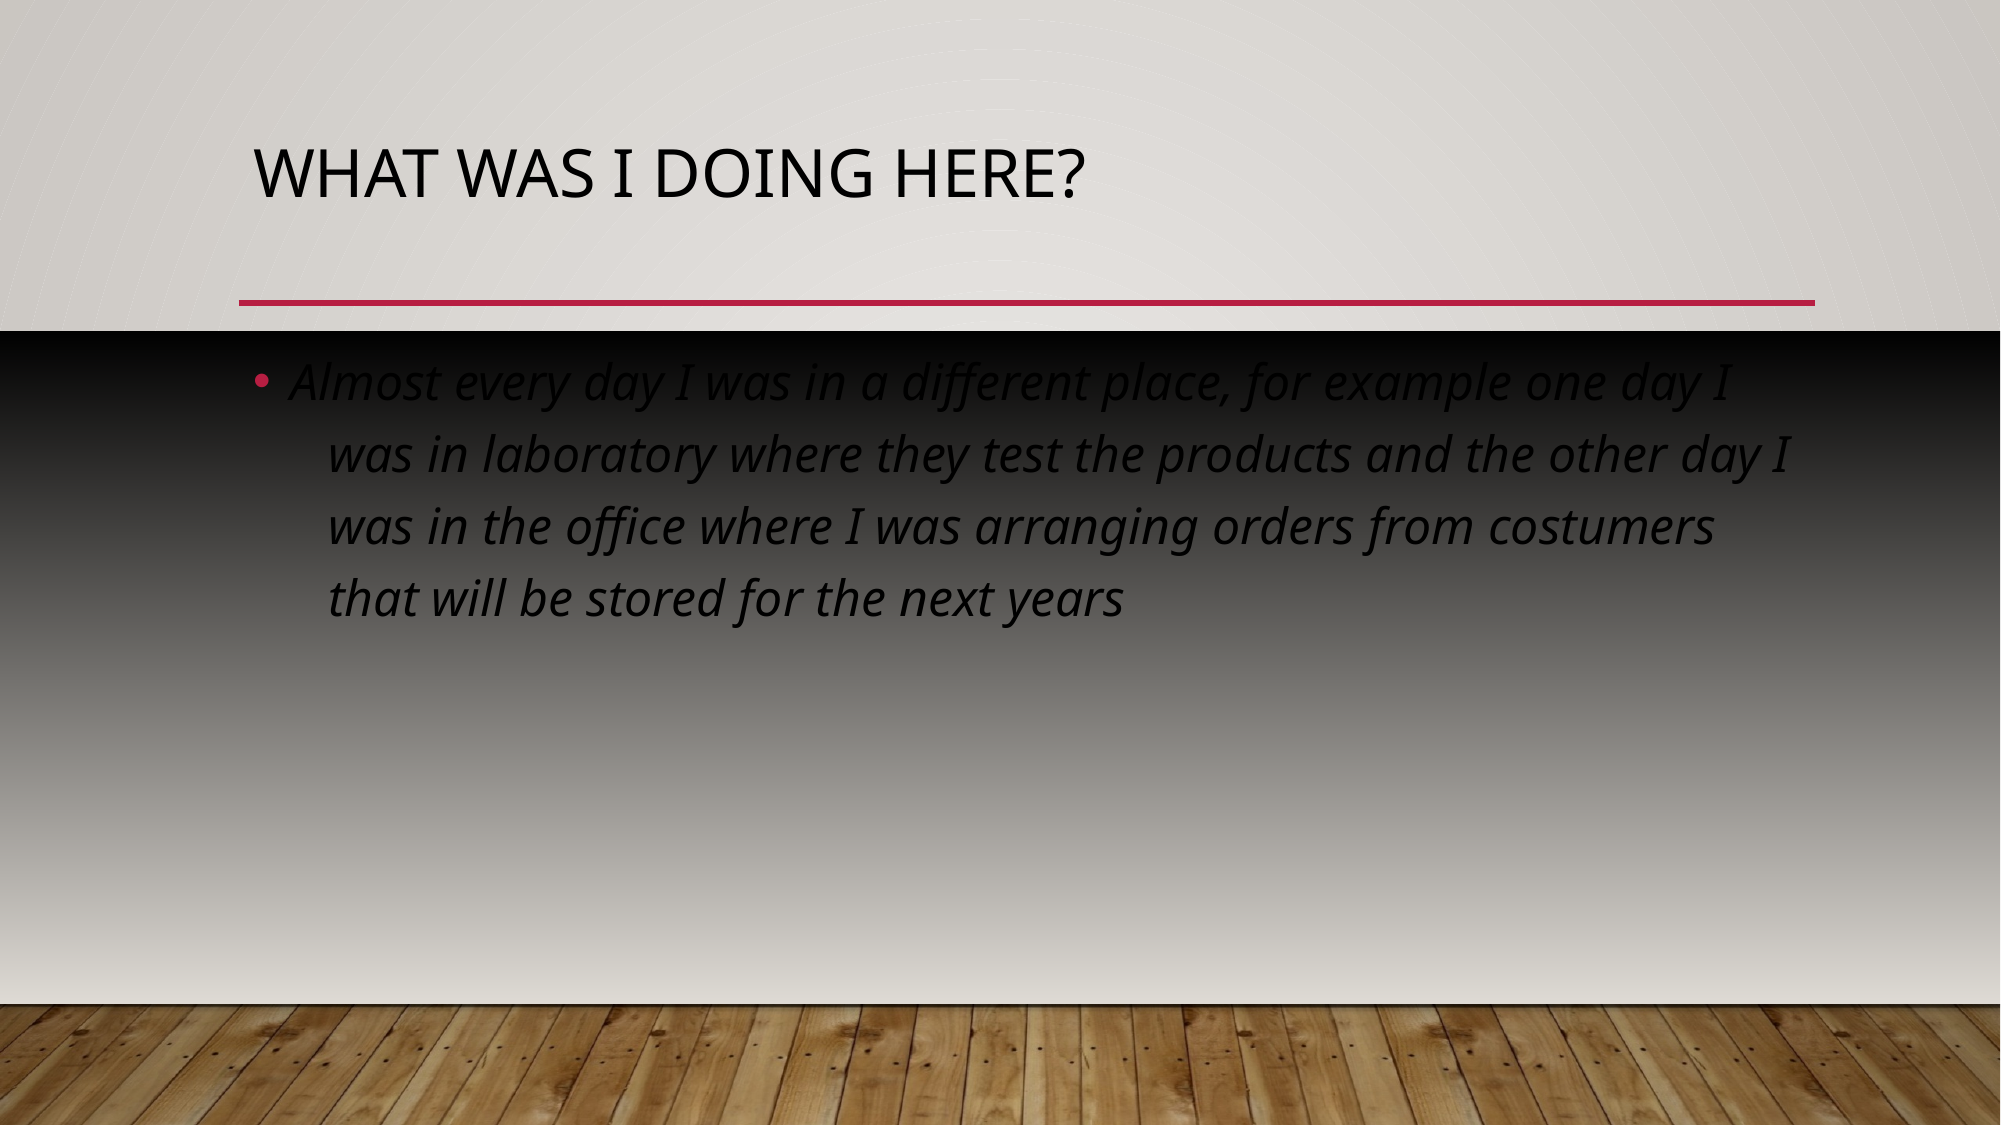

# WHAT WAS I DOING HERE?
Almost every day I was in a different place, for example one day I was in laboratory where they test the products and the other day I was in the office where I was arranging orders from costumers that will be stored for the next years